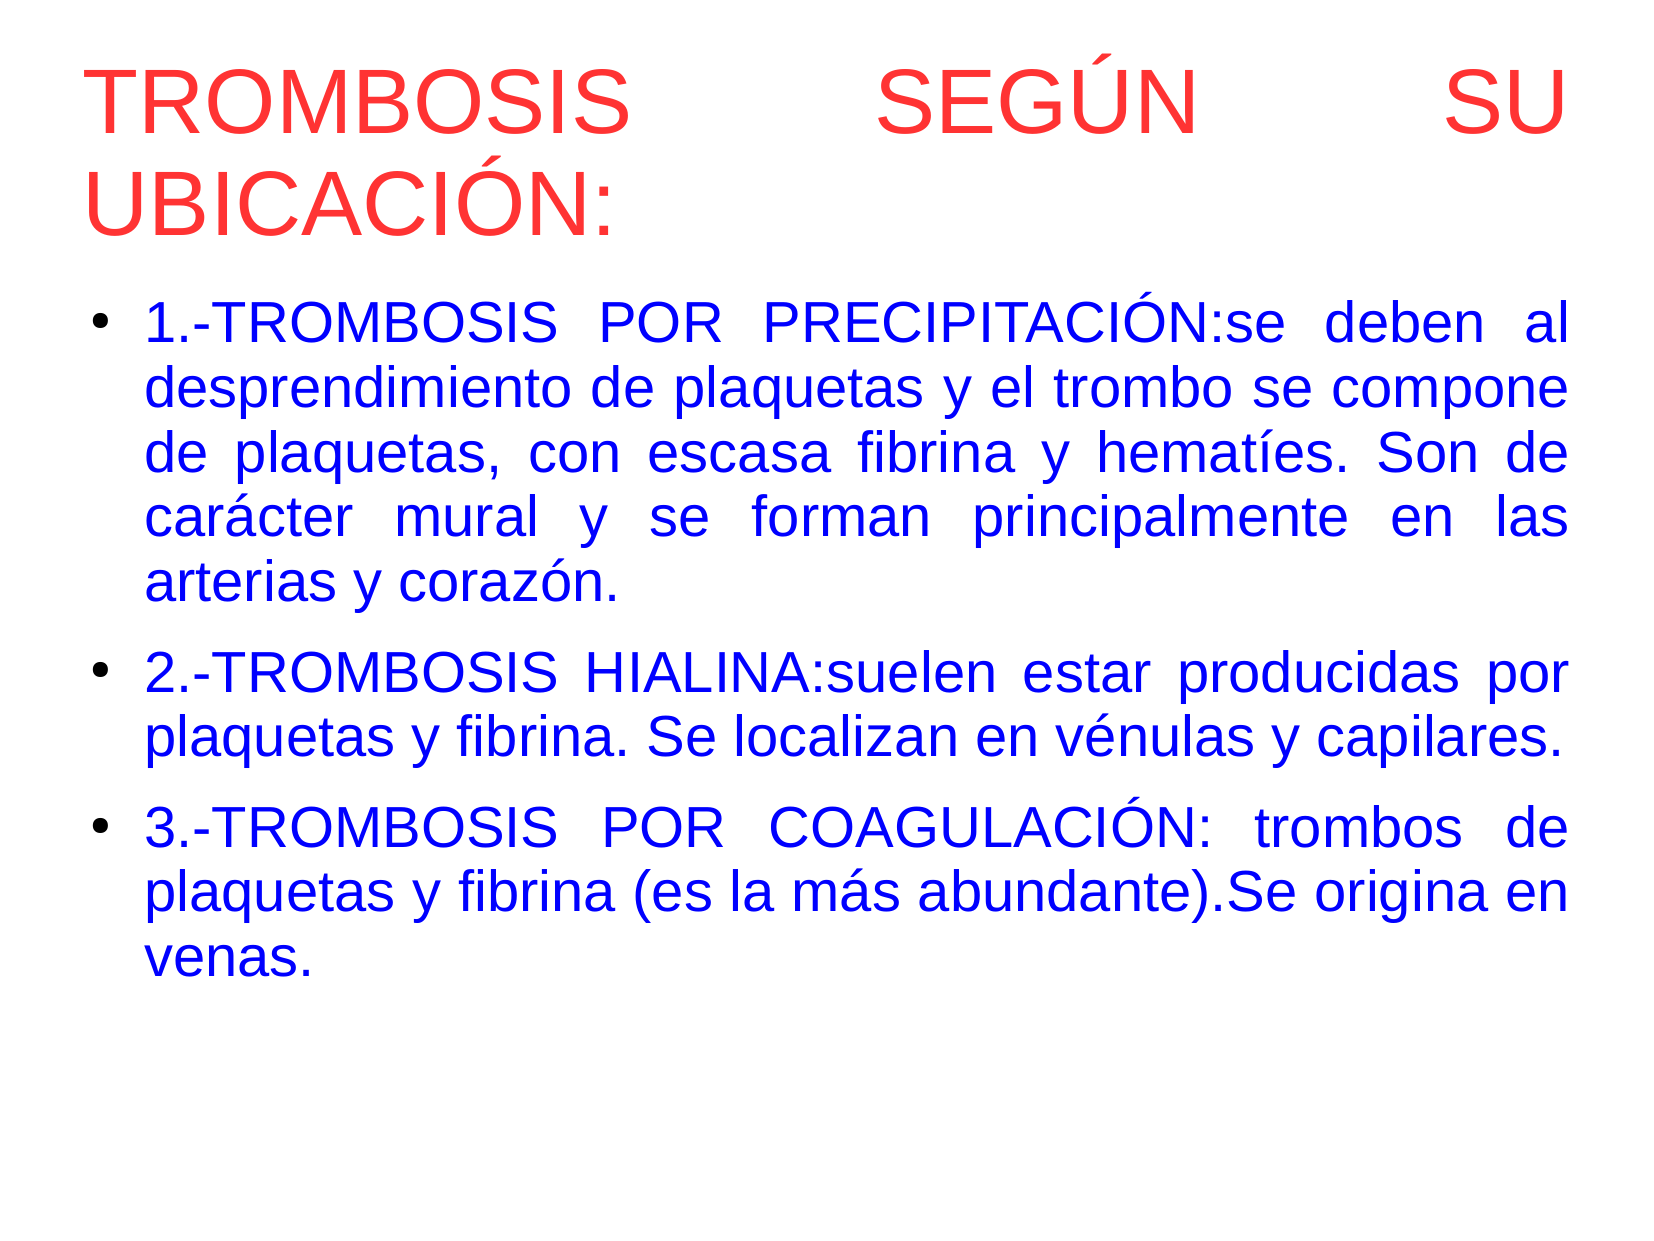

# TROMBOSIS SEGÚN SU UBICACIÓN:
1.-TROMBOSIS POR PRECIPITACIÓN:se deben al desprendimiento de plaquetas y el trombo se compone de plaquetas, con escasa fibrina y hematíes. Son de carácter mural y se forman principalmente en las arterias y corazón.
2.-TROMBOSIS HIALINA:suelen estar producidas por plaquetas y fibrina. Se localizan en vénulas y capilares.
3.-TROMBOSIS POR COAGULACIÓN: trombos de plaquetas y fibrina (es la más abundante).Se origina en venas.